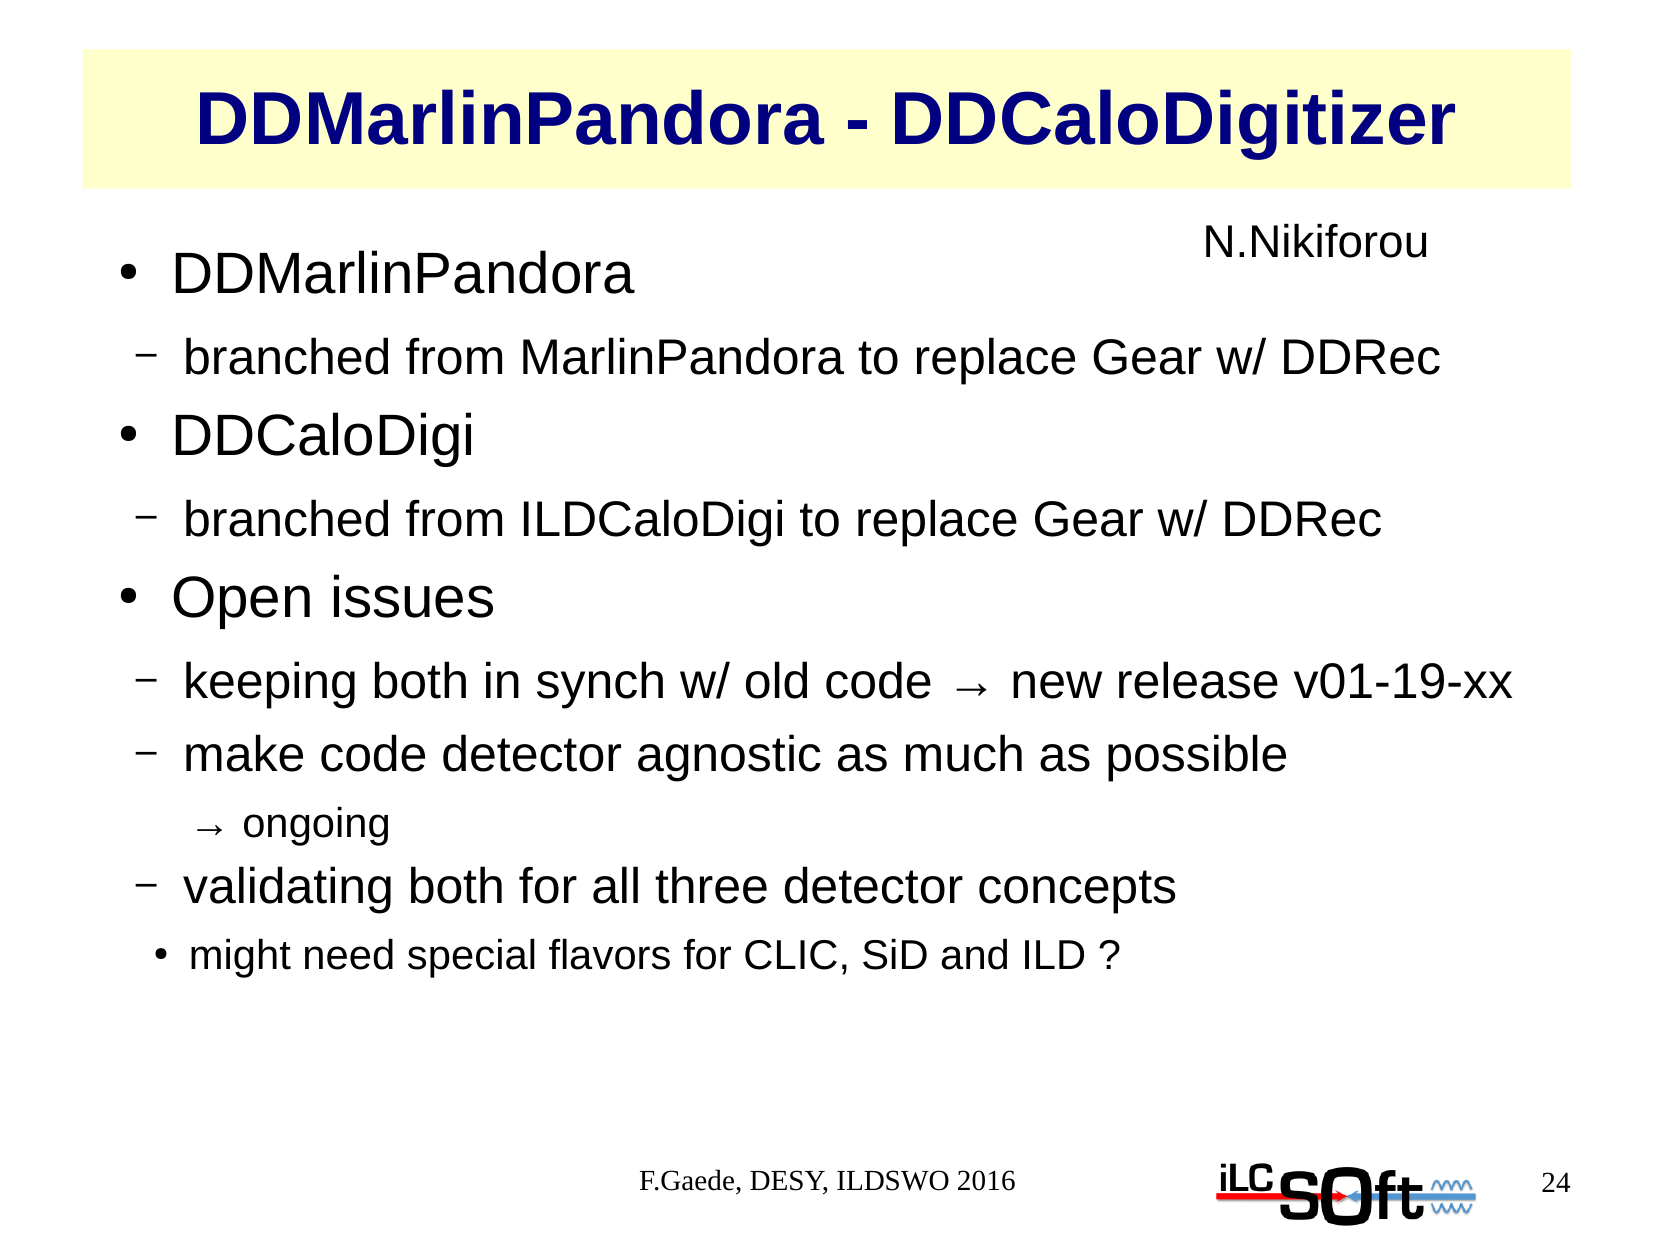

# DDMarlinPandora - DDCaloDigitizer
N.Nikiforou
DDMarlinPandora
branched from MarlinPandora to replace Gear w/ DDRec
DDCaloDigi
branched from ILDCaloDigi to replace Gear w/ DDRec
Open issues
keeping both in synch w/ old code → new release v01-19-xx
make code detector agnostic as much as possible
→ ongoing
validating both for all three detector concepts
might need special flavors for CLIC, SiD and ILD ?
24